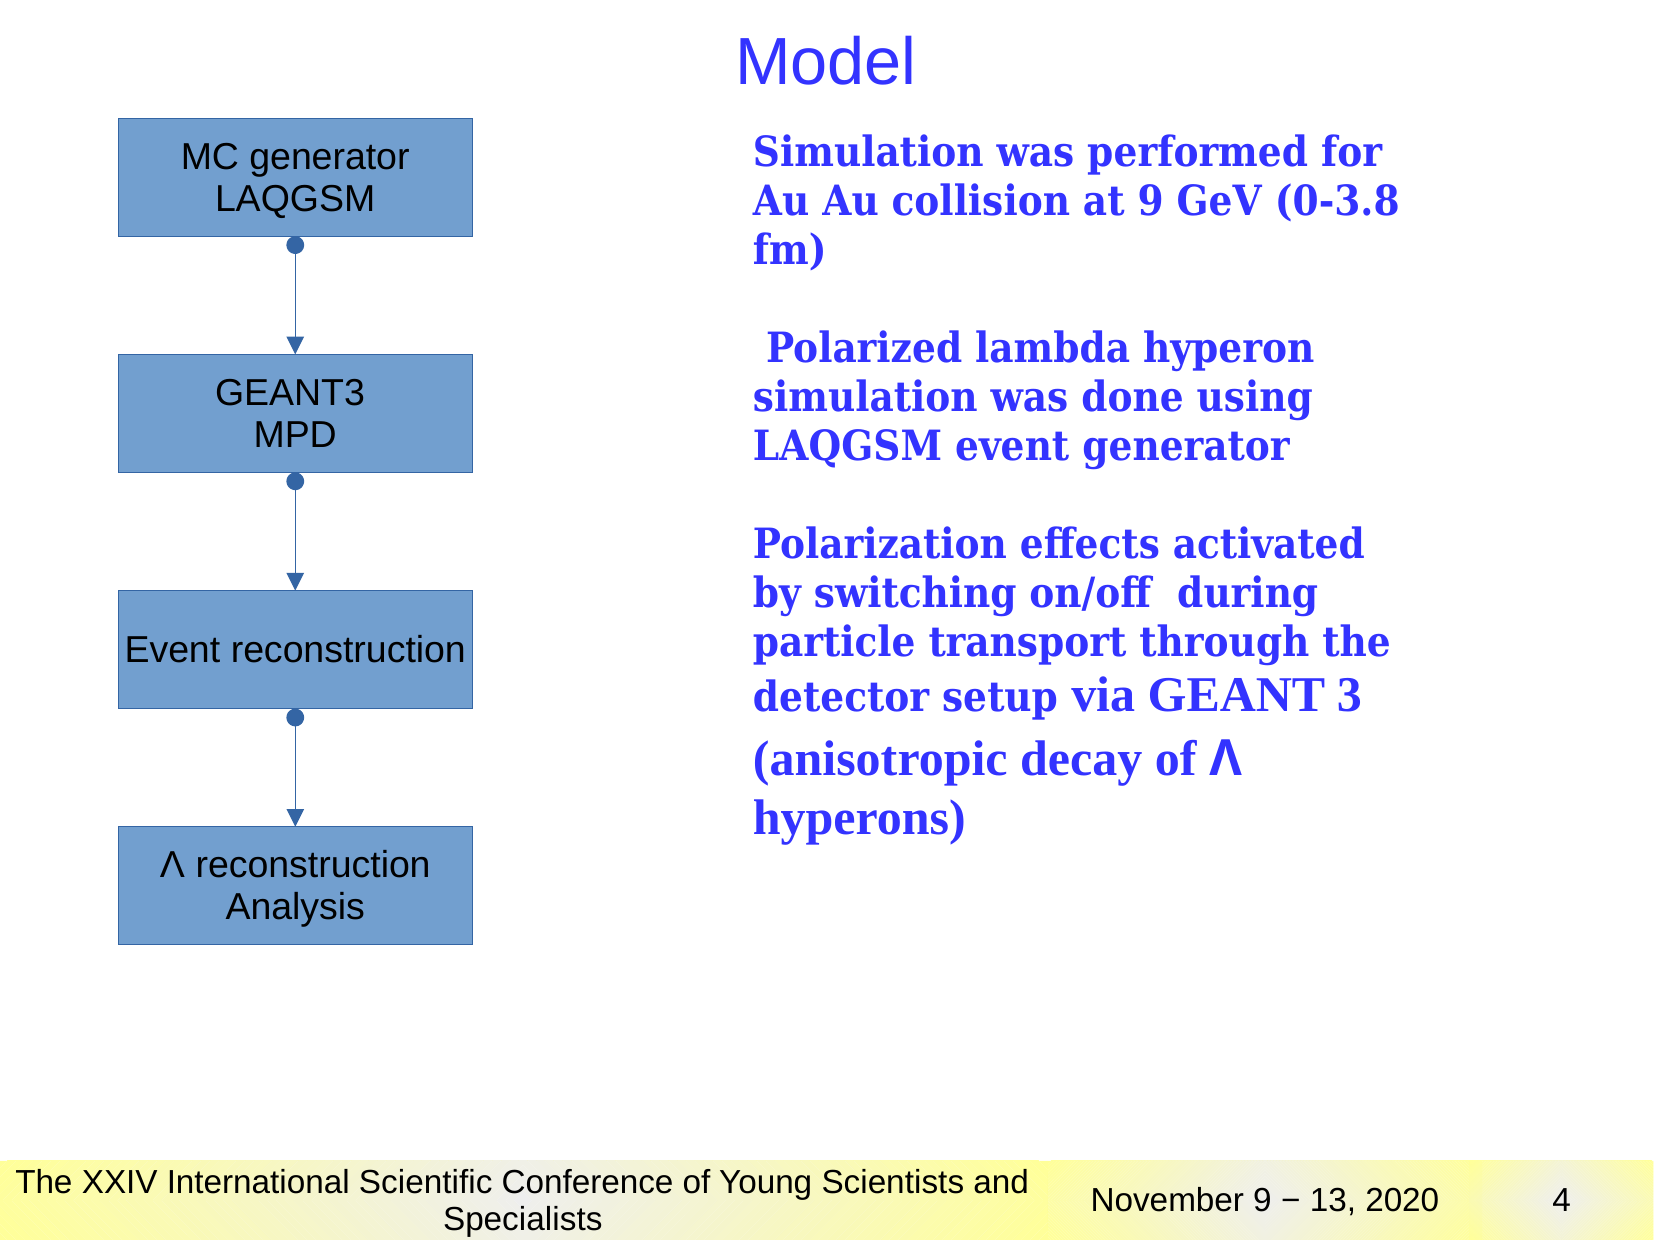

# Model
MC generator
LAQGSM
Simulation was performed for Au Au collision at 9 GeV (0-3.8 fm)
 Polarized lambda hyperon simulation was done using LAQGSM event generator
Polarization effects activated
by switching on/off during particle transport through the detector setup via GEANT 3 (anisotropic decay of Λ hyperons)
GEANT3
MPD
Event reconstruction
Λ reconstruction
Analysis
The XXIV International Scientific Conference of Young Scientists and Specialists
November 9 − 13, 2020
4